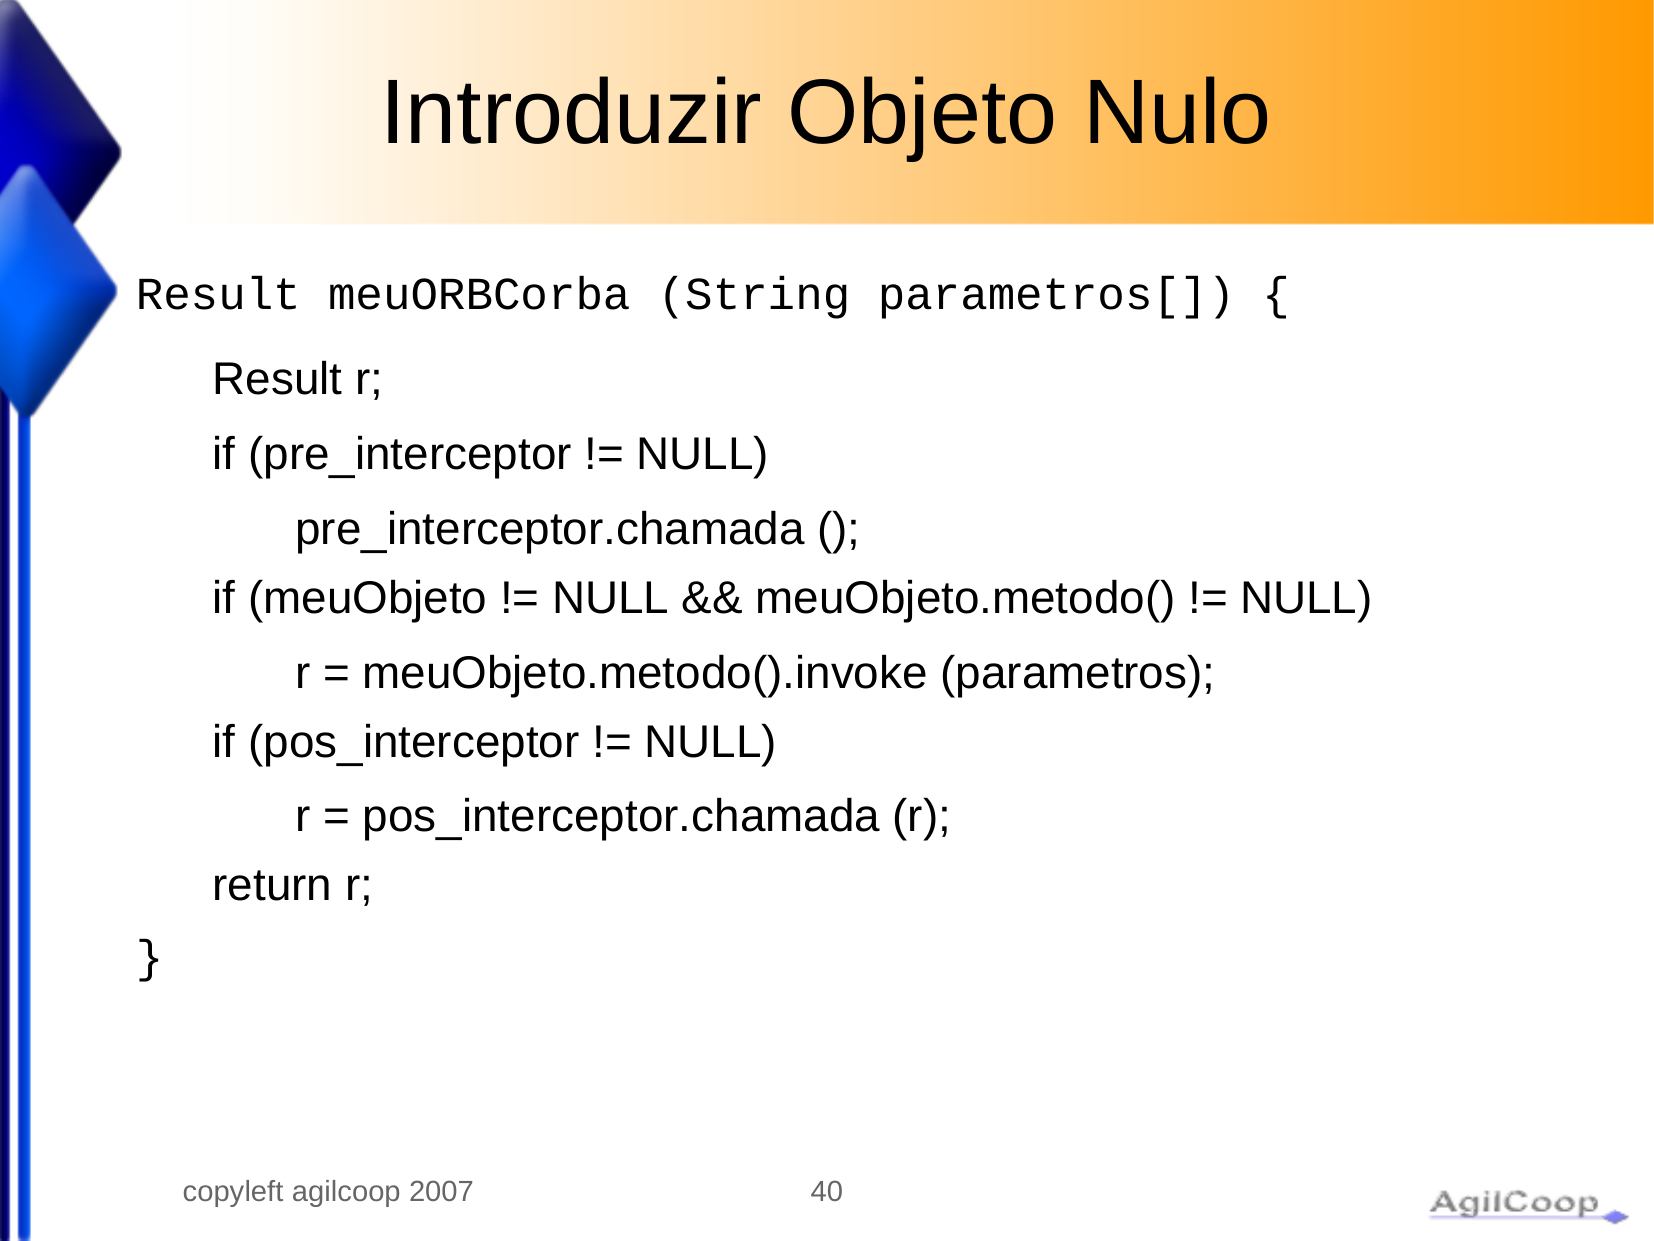

# Introduzir Objeto Nulo
Result meuORBCorba (String parametros[]) {
Result r;
if (pre_interceptor != NULL)
pre_interceptor.chamada ();
if (meuObjeto != NULL && meuObjeto.metodo() != NULL)
r = meuObjeto.metodo().invoke (parametros);
if (pos_interceptor != NULL)
r = pos_interceptor.chamada (r);
return r;
}
copyleft agilcoop 2007
40